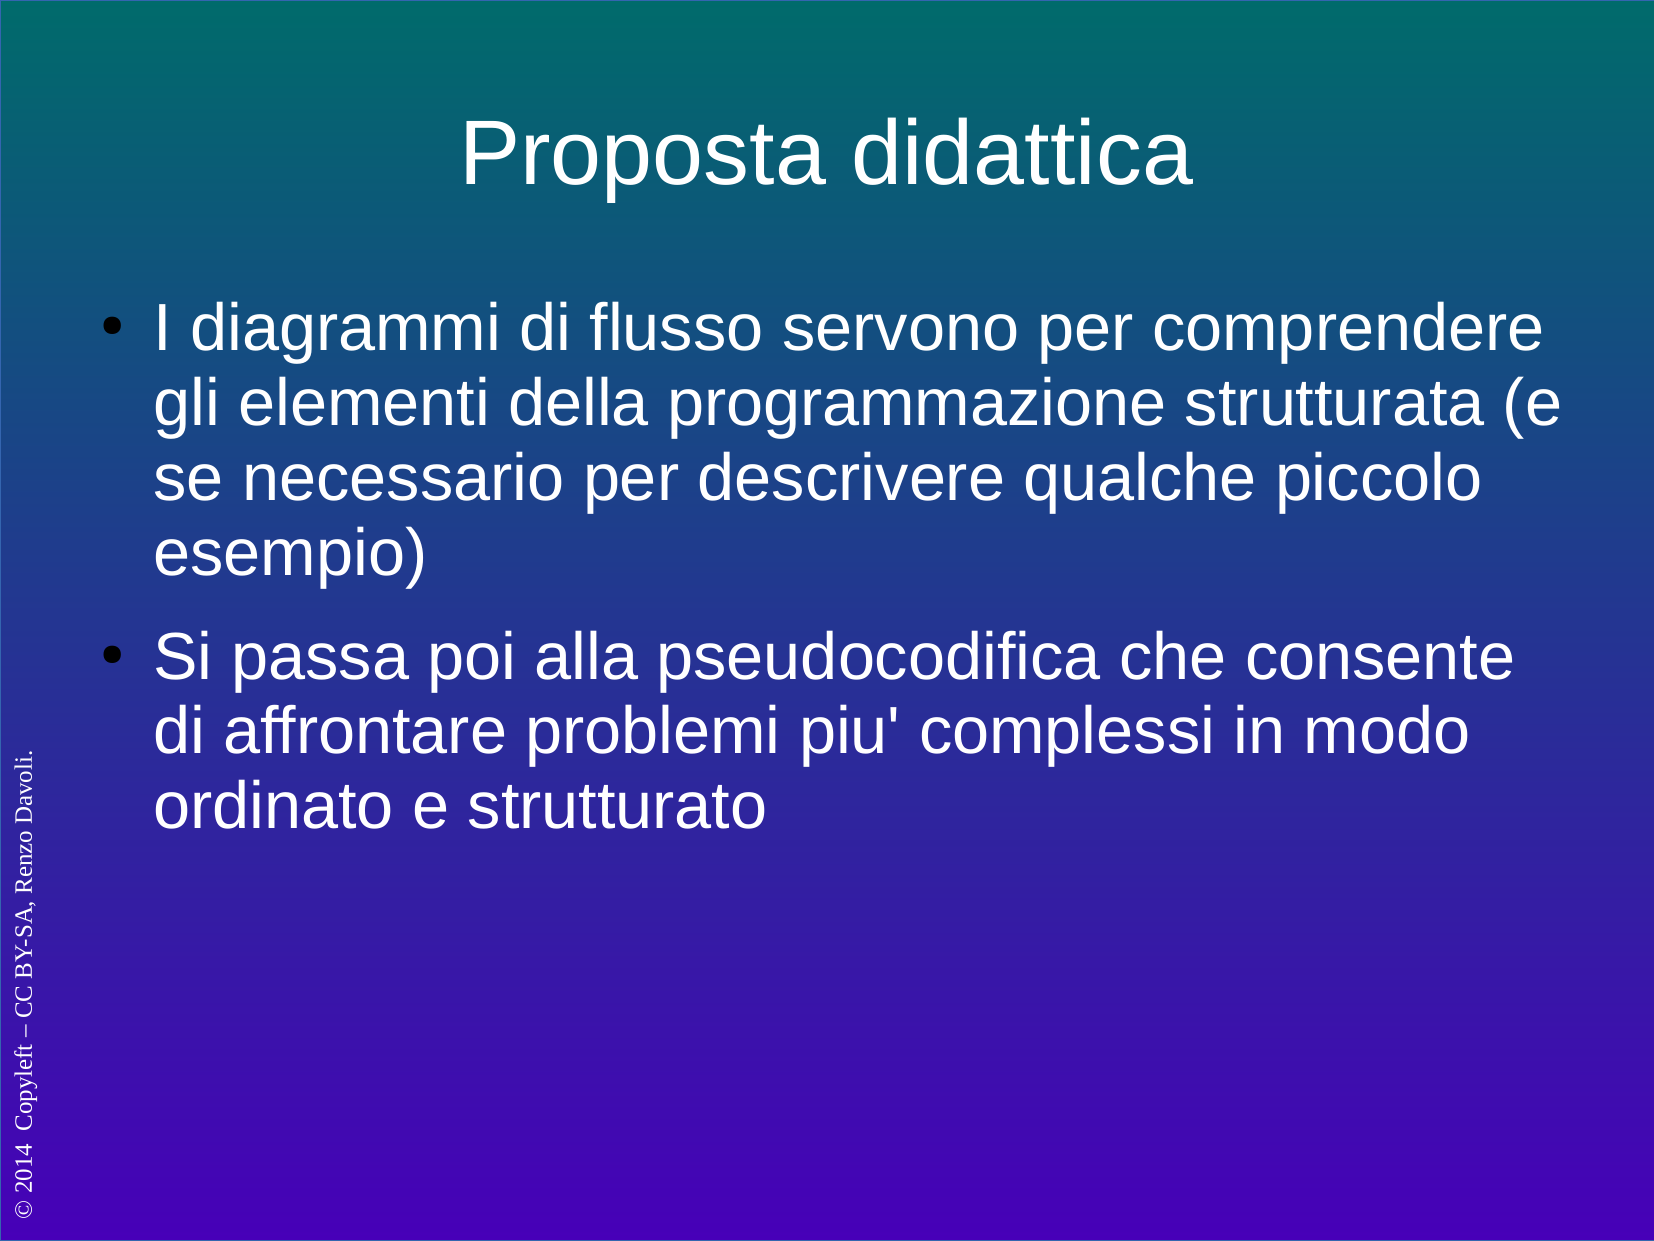

# Proposta didattica
I diagrammi di flusso servono per comprendere gli elementi della programmazione strutturata (e se necessario per descrivere qualche piccolo esempio)
Si passa poi alla pseudocodifica che consente di affrontare problemi piu' complessi in modo ordinato e strutturato